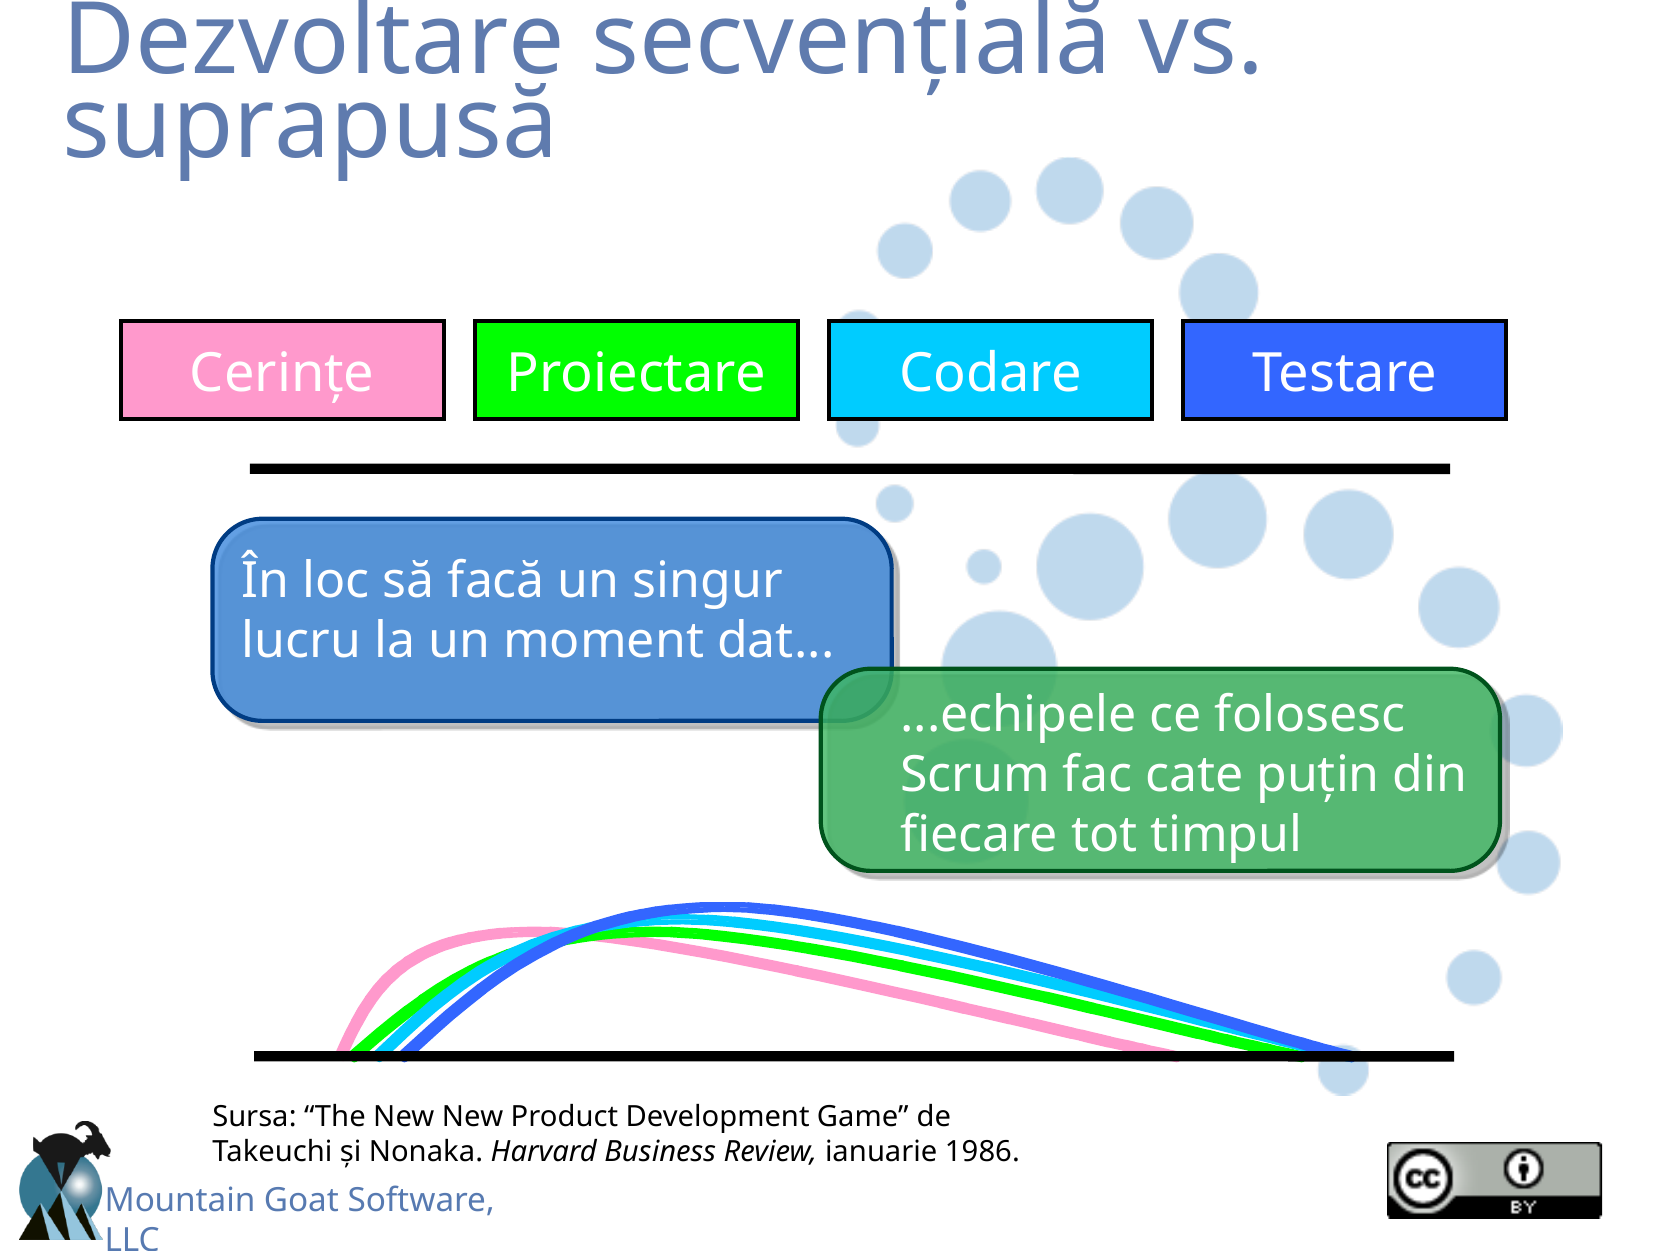

# Dezvoltare secvențială vs. suprapusă
Cerințe
Proiectare
Codare
Testare
În loc să facă un singur lucru la un moment dat...
...echipele ce folosesc Scrum fac cate puțin din fiecare tot timpul
Sursa: “The New New Product Development Game” de Takeuchi și Nonaka. Harvard Business Review, ianuarie 1986.